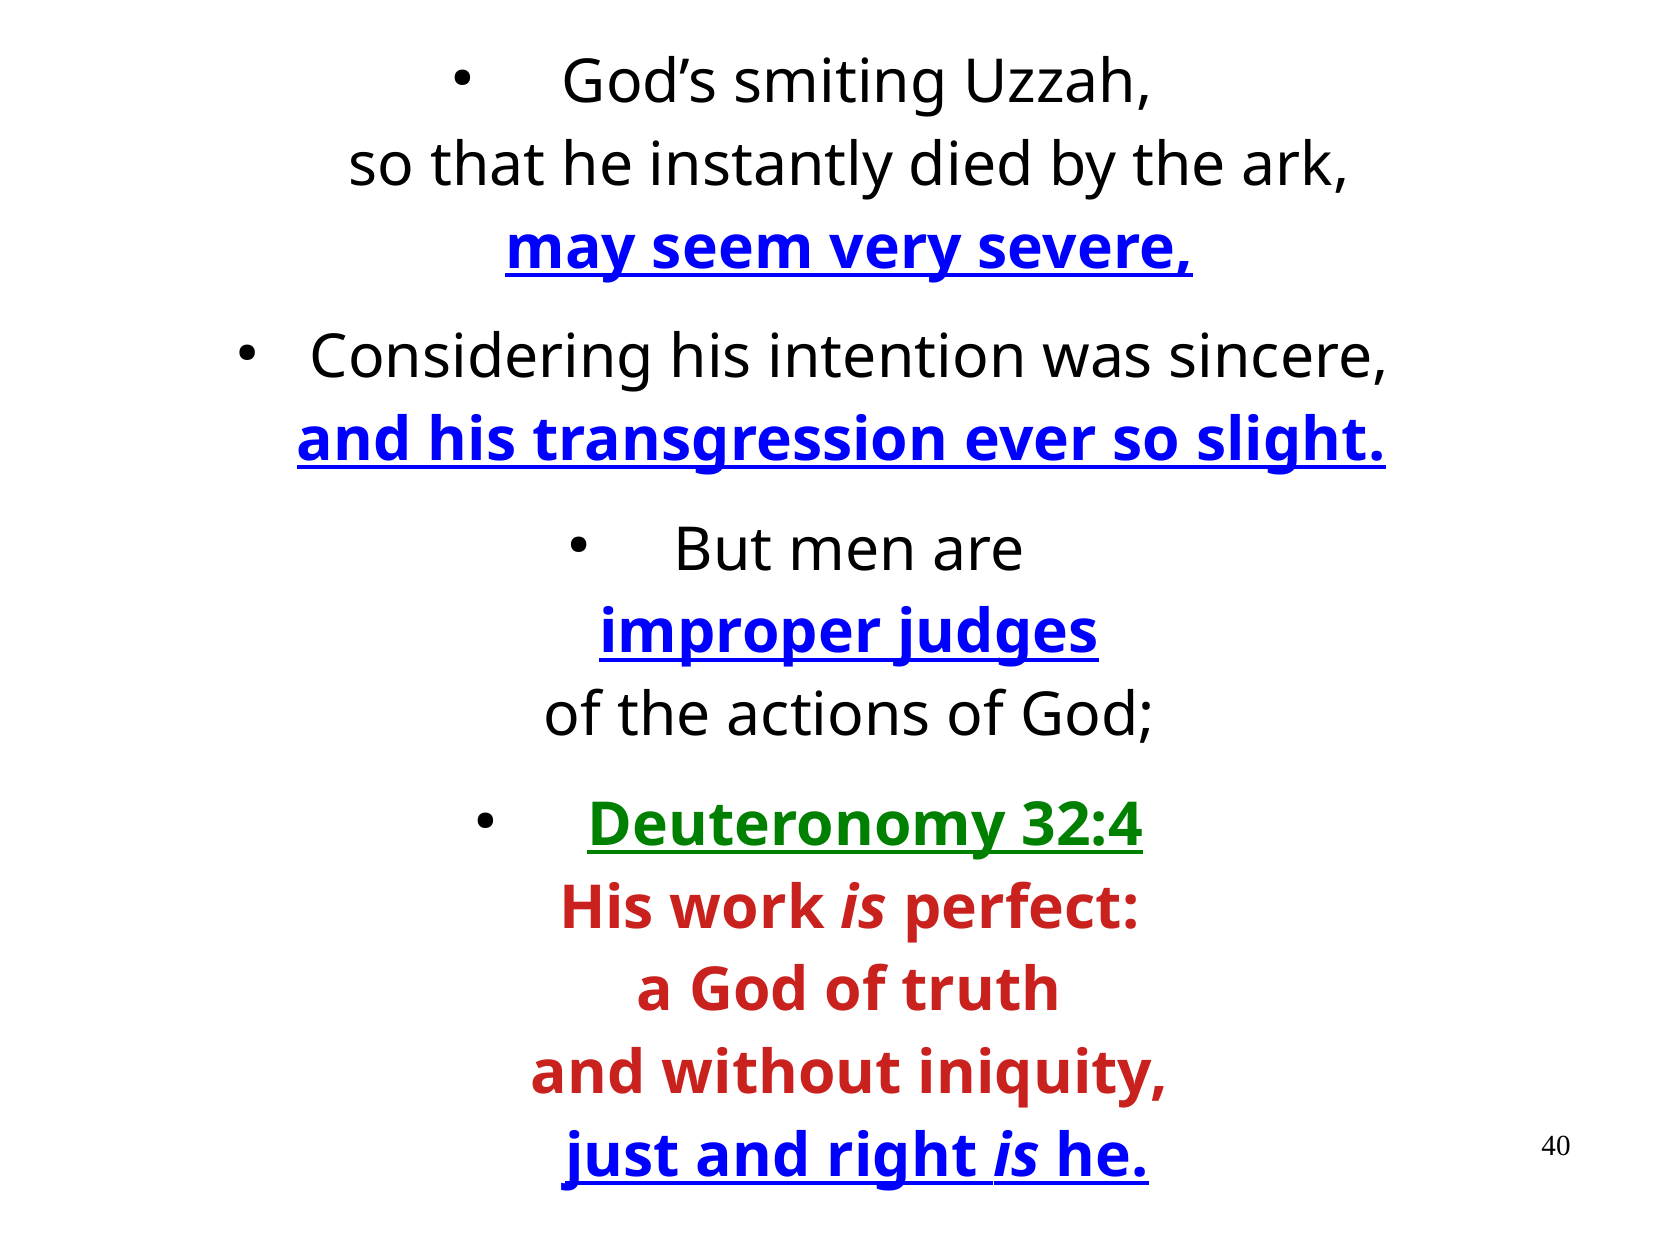

# God’s smiting Uzzah, so that he instantly died by the ark, may seem very severe,
Considering his intention was sincere,
and his transgression ever so slight.
But men are
improper judges
of the actions of God;
 Deuteronomy 32:4
His work is perfect:
a God of truth
and without iniquity,
just and right is he.
40